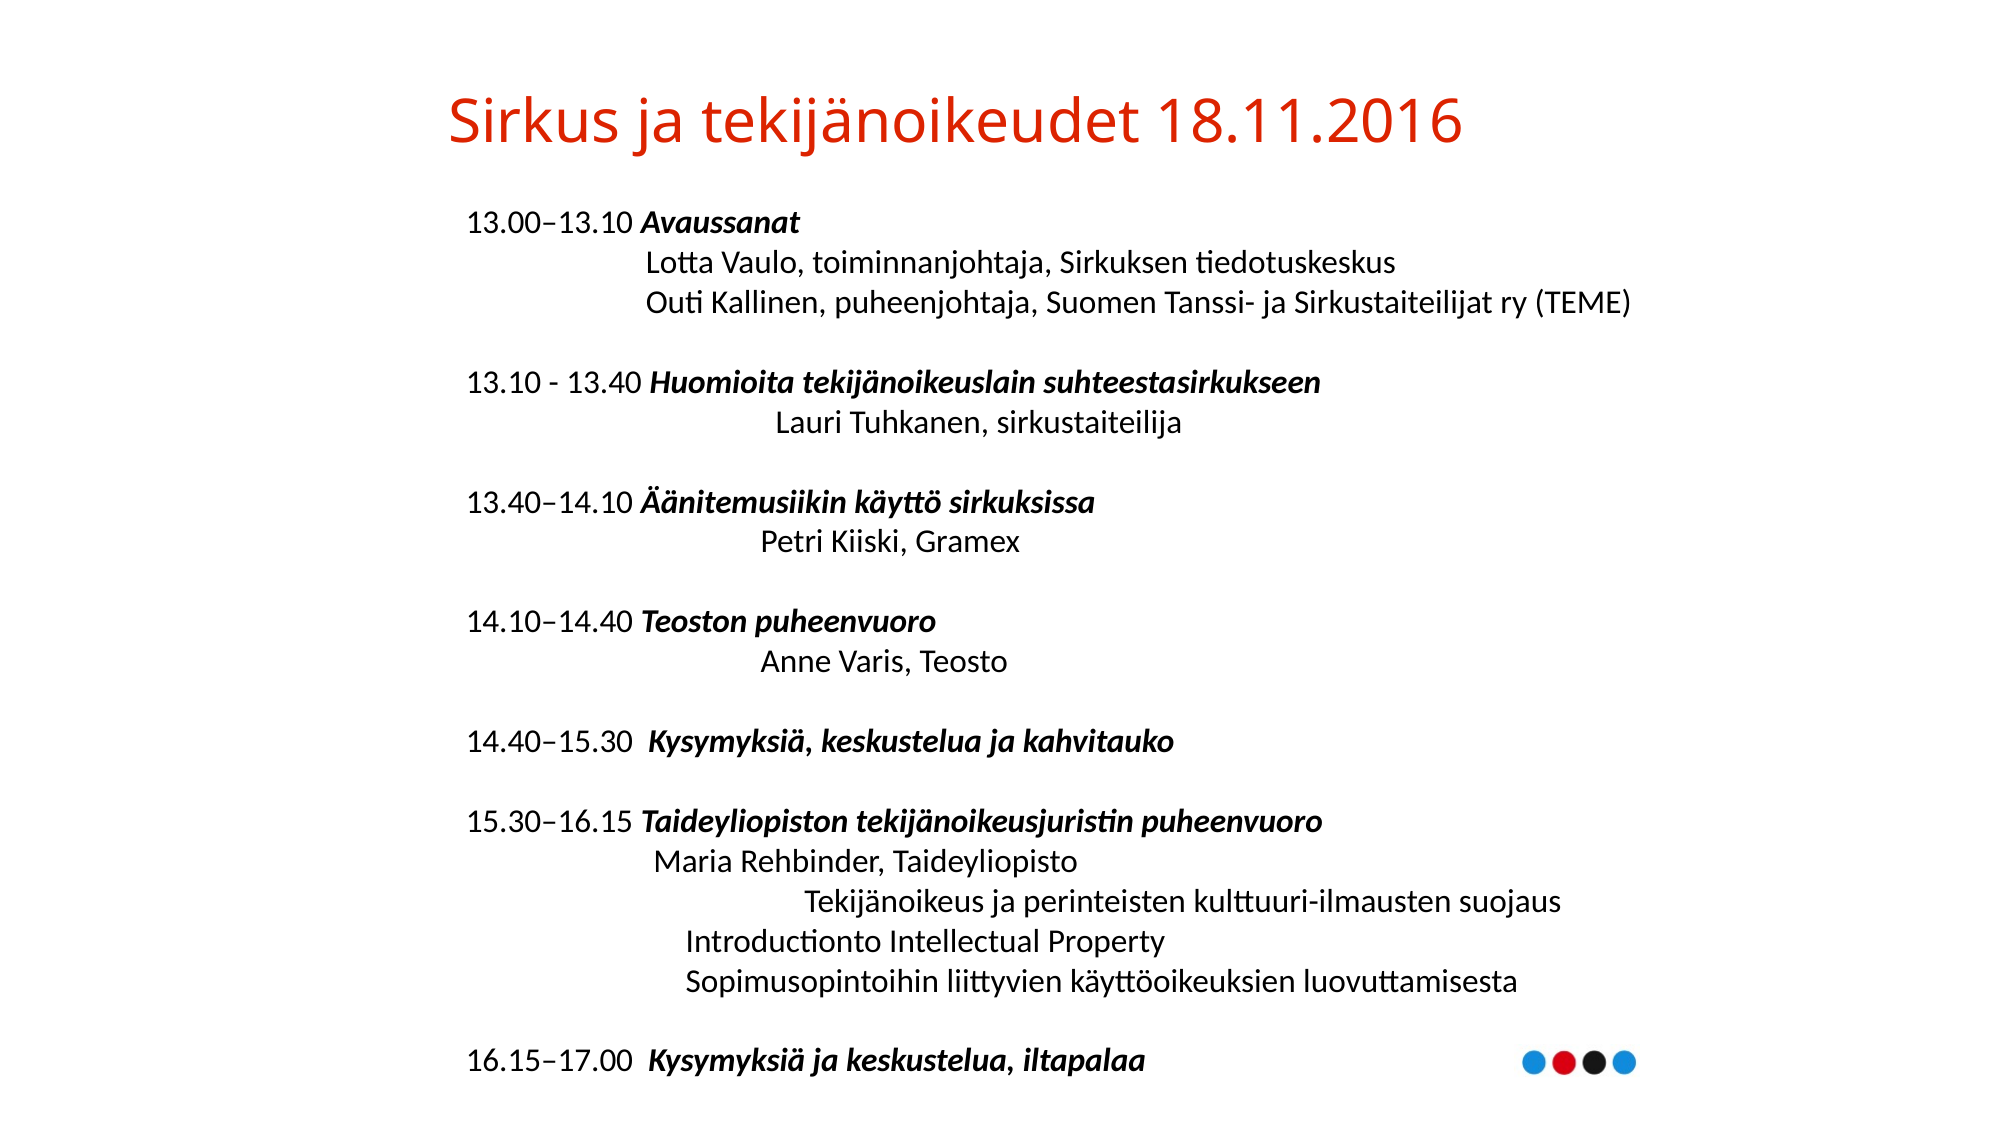

Sirkus ja tekijänoikeudet 18.11.2016
13.00–13.10 Avaussanat
 Lotta Vaulo, toiminnanjohtaja, Sirkuksen tiedotuskeskus
 Outi Kallinen, puheenjohtaja, Suomen Tanssi- ja Sirkustaiteilijat ry (TEME)
13.10 - 13.40 Huomioita tekijänoikeuslain suhteestasirkukseen
		 Lauri Tuhkanen, sirkustaiteilija
13.40–14.10 Äänitemusiikin käyttö sirkuksissa
		 Petri Kiiski, Gramex
14.10–14.40 Teoston puheenvuoro
		 Anne Varis, Teosto
14.40–15.30 Kysymyksiä, keskustelua ja kahvitauko
15.30–16.15 Taideyliopiston tekijänoikeusjuristin puheenvuoro
 Maria Rehbinder, Taideyliopisto
			Tekijänoikeus ja perinteisten kulttuuri-ilmausten suojaus
		Introductionto Intellectual Property
		Sopimusopintoihin liittyvien käyttöoikeuksien luovuttamisesta
16.15–17.00 Kysymyksiä ja keskustelua, iltapalaa